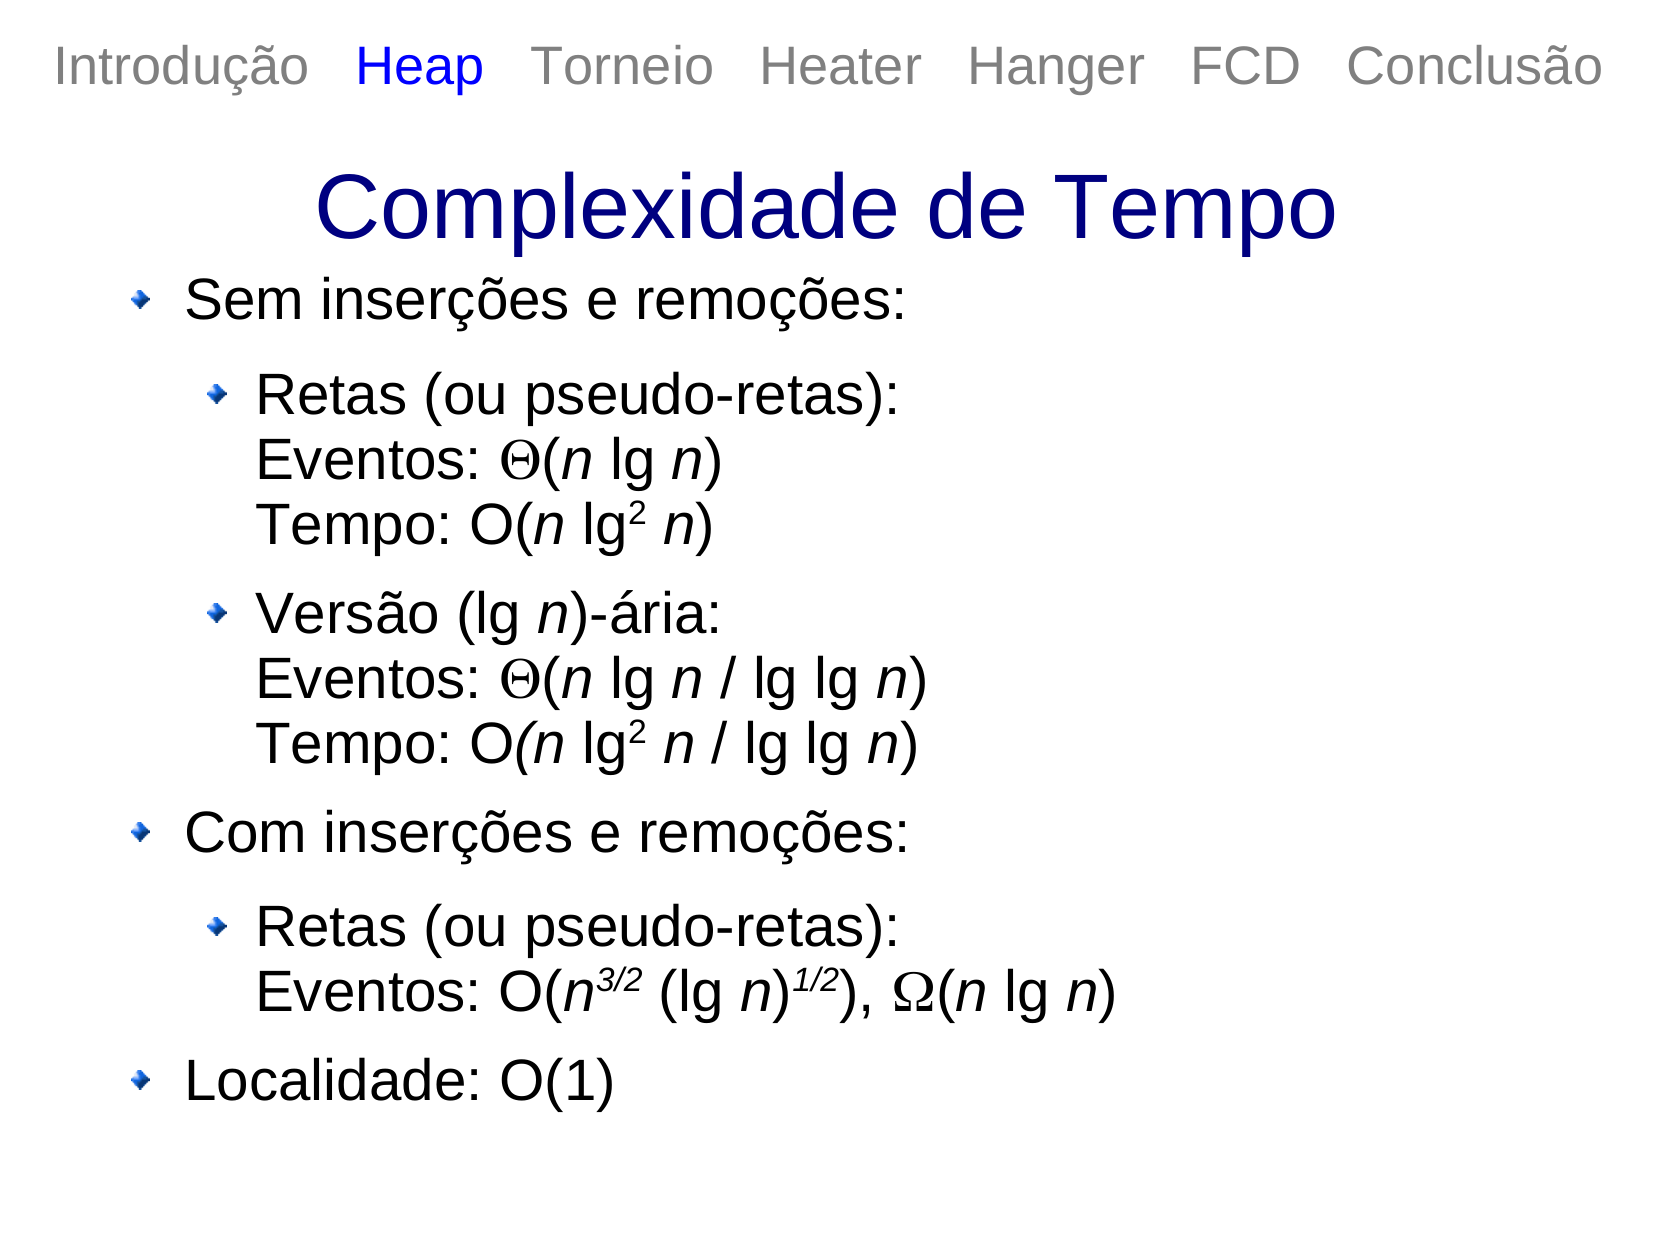

Introdução Heap Torneio Heater Hanger FCD Conclusão
# Complexidade de Tempo
Sem inserções e remoções:
Retas (ou pseudo-retas):
Eventos: (n lg n)
Tempo: O(n lg2 n)
Versão (lg n)-ária:
Eventos: (n lg n / lg lg n)
Tempo: O(n lg2 n / lg lg n)
Com inserções e remoções:
Retas (ou pseudo-retas):
Eventos: O(n3/2 (lg n)1/2), W(n lg n)
Localidade: O(1)